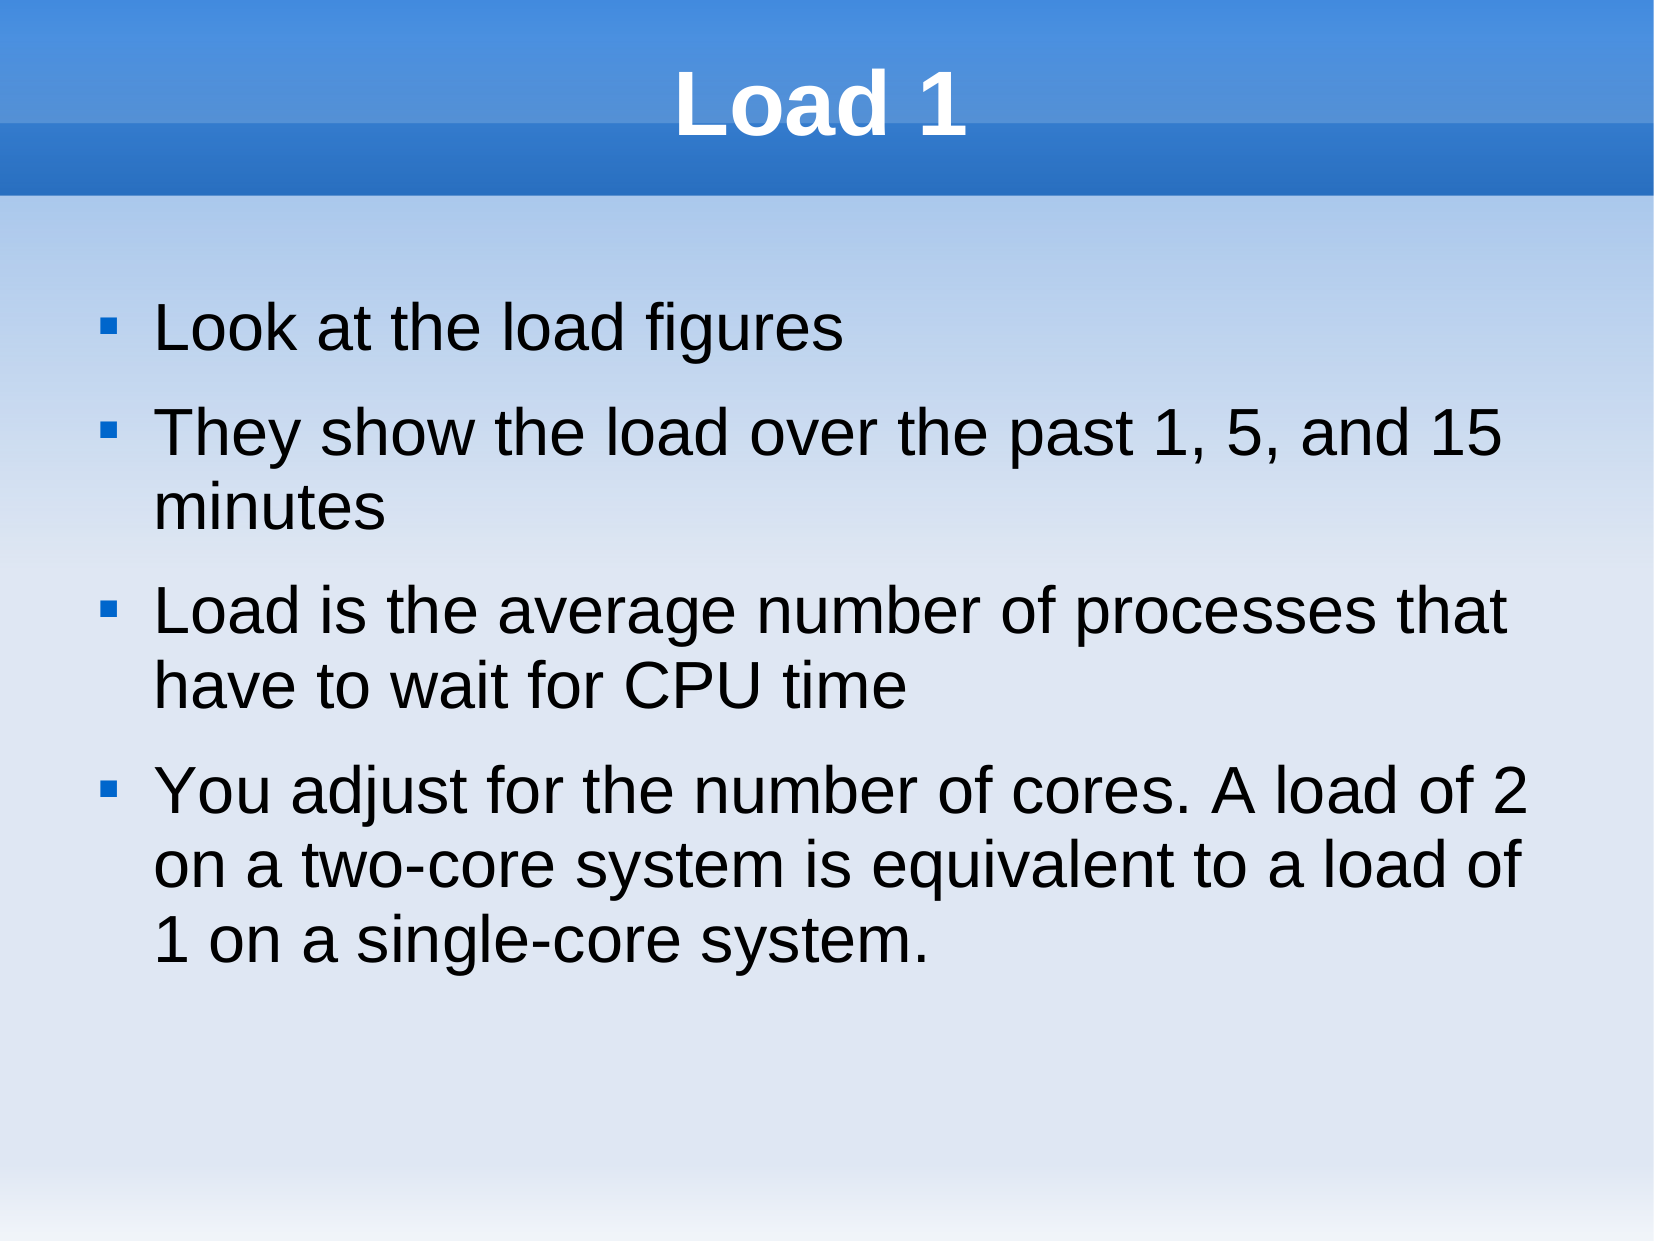

# Load 1
Look at the load figures
They show the load over the past 1, 5, and 15 minutes
Load is the average number of processes that have to wait for CPU time
You adjust for the number of cores. A load of 2 on a two-core system is equivalent to a load of 1 on a single-core system.